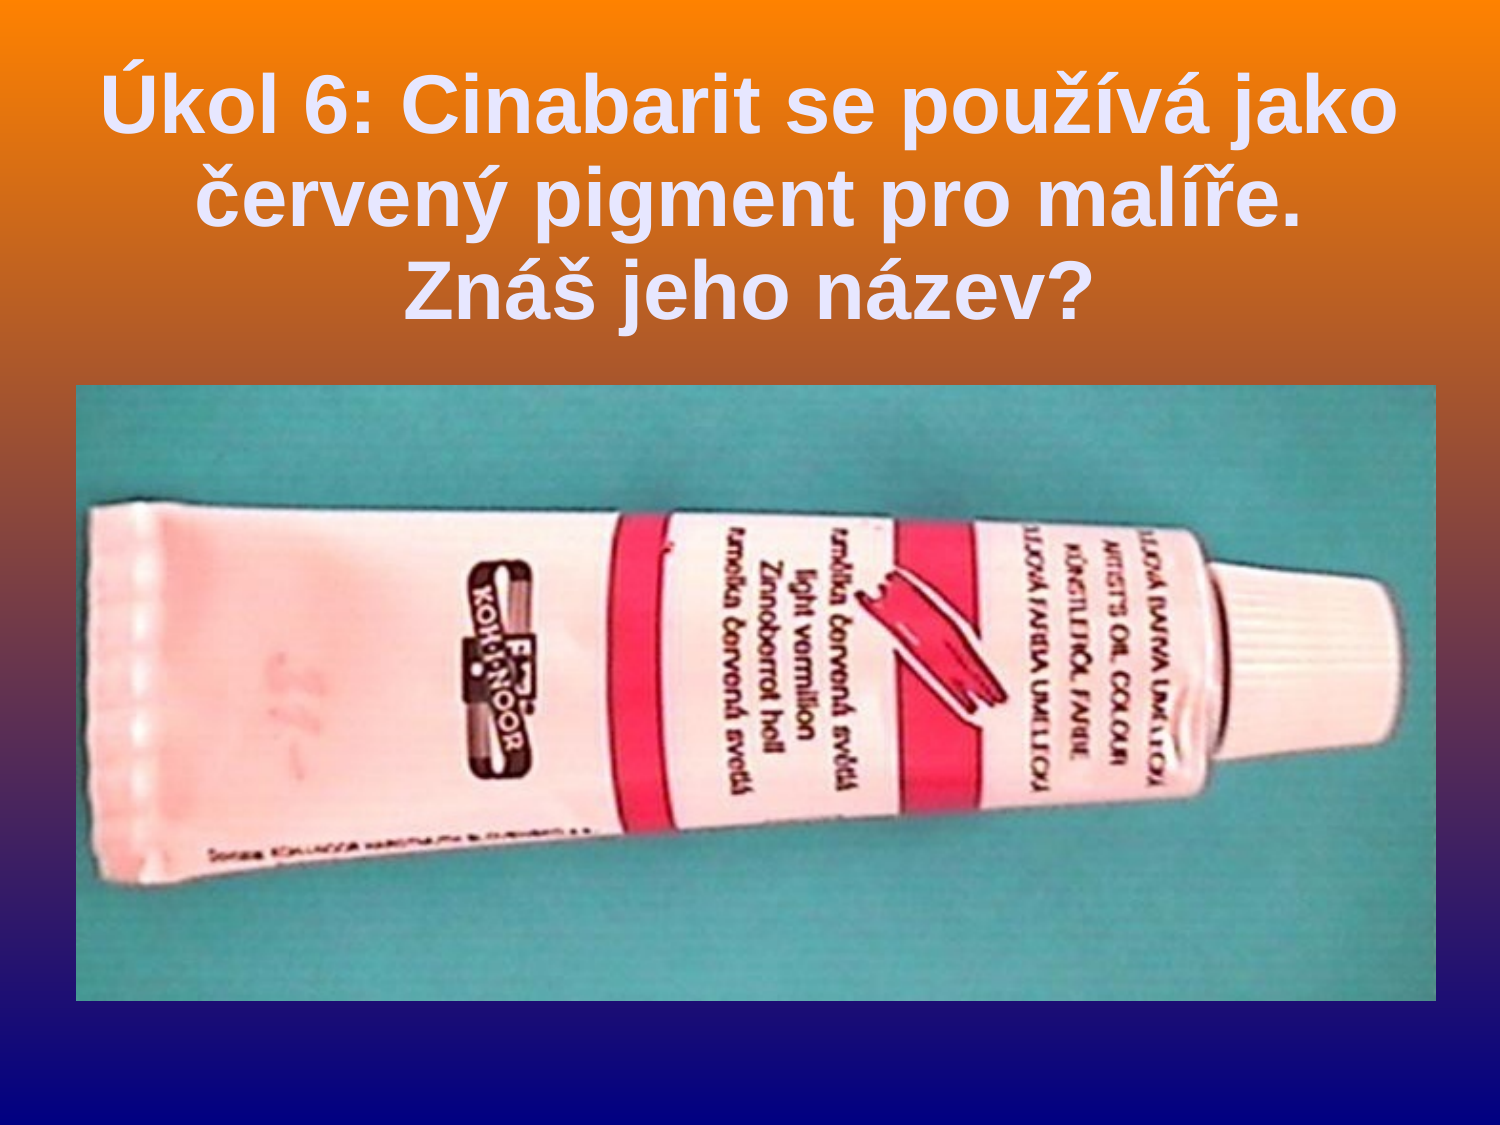

# Úkol 6: Cinabarit se používá jako červený pigment pro malíře. Znáš jeho název?